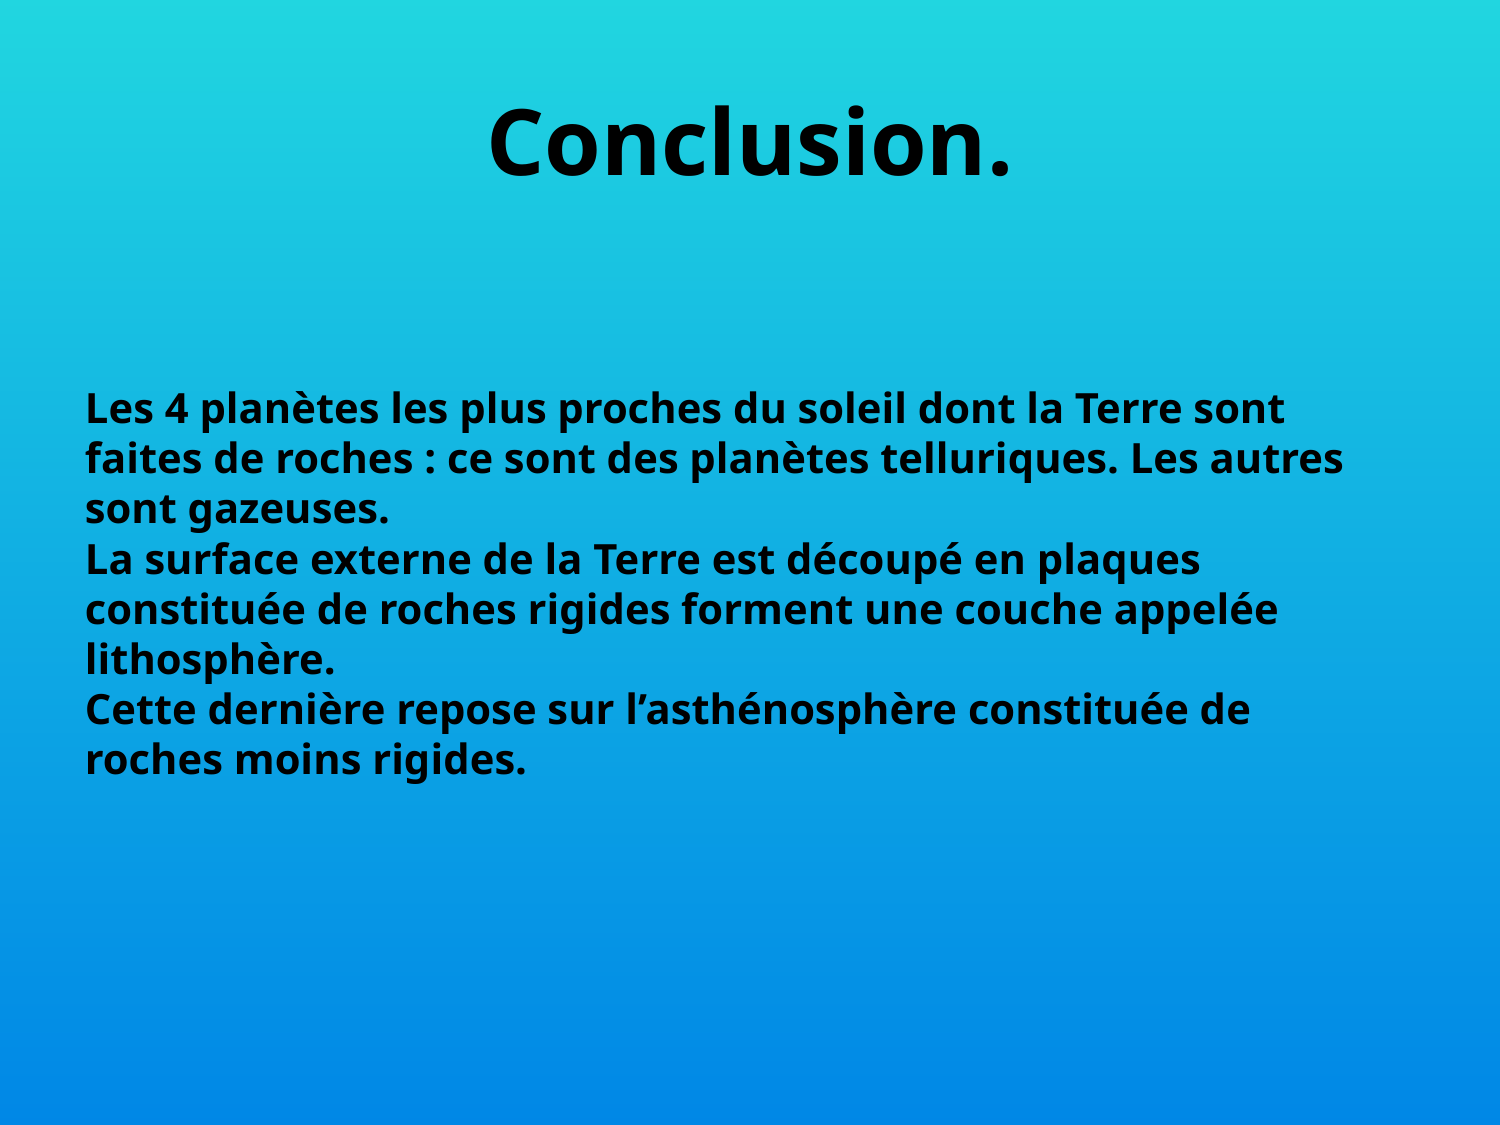

# Conclusion.
Les 4 planètes les plus proches du soleil dont la Terre sont faites de roches : ce sont des planètes telluriques. Les autres sont gazeuses.
La surface externe de la Terre est découpé en plaques constituée de roches rigides forment une couche appelée lithosphère.
Cette dernière repose sur l’asthénosphère constituée de roches moins rigides.